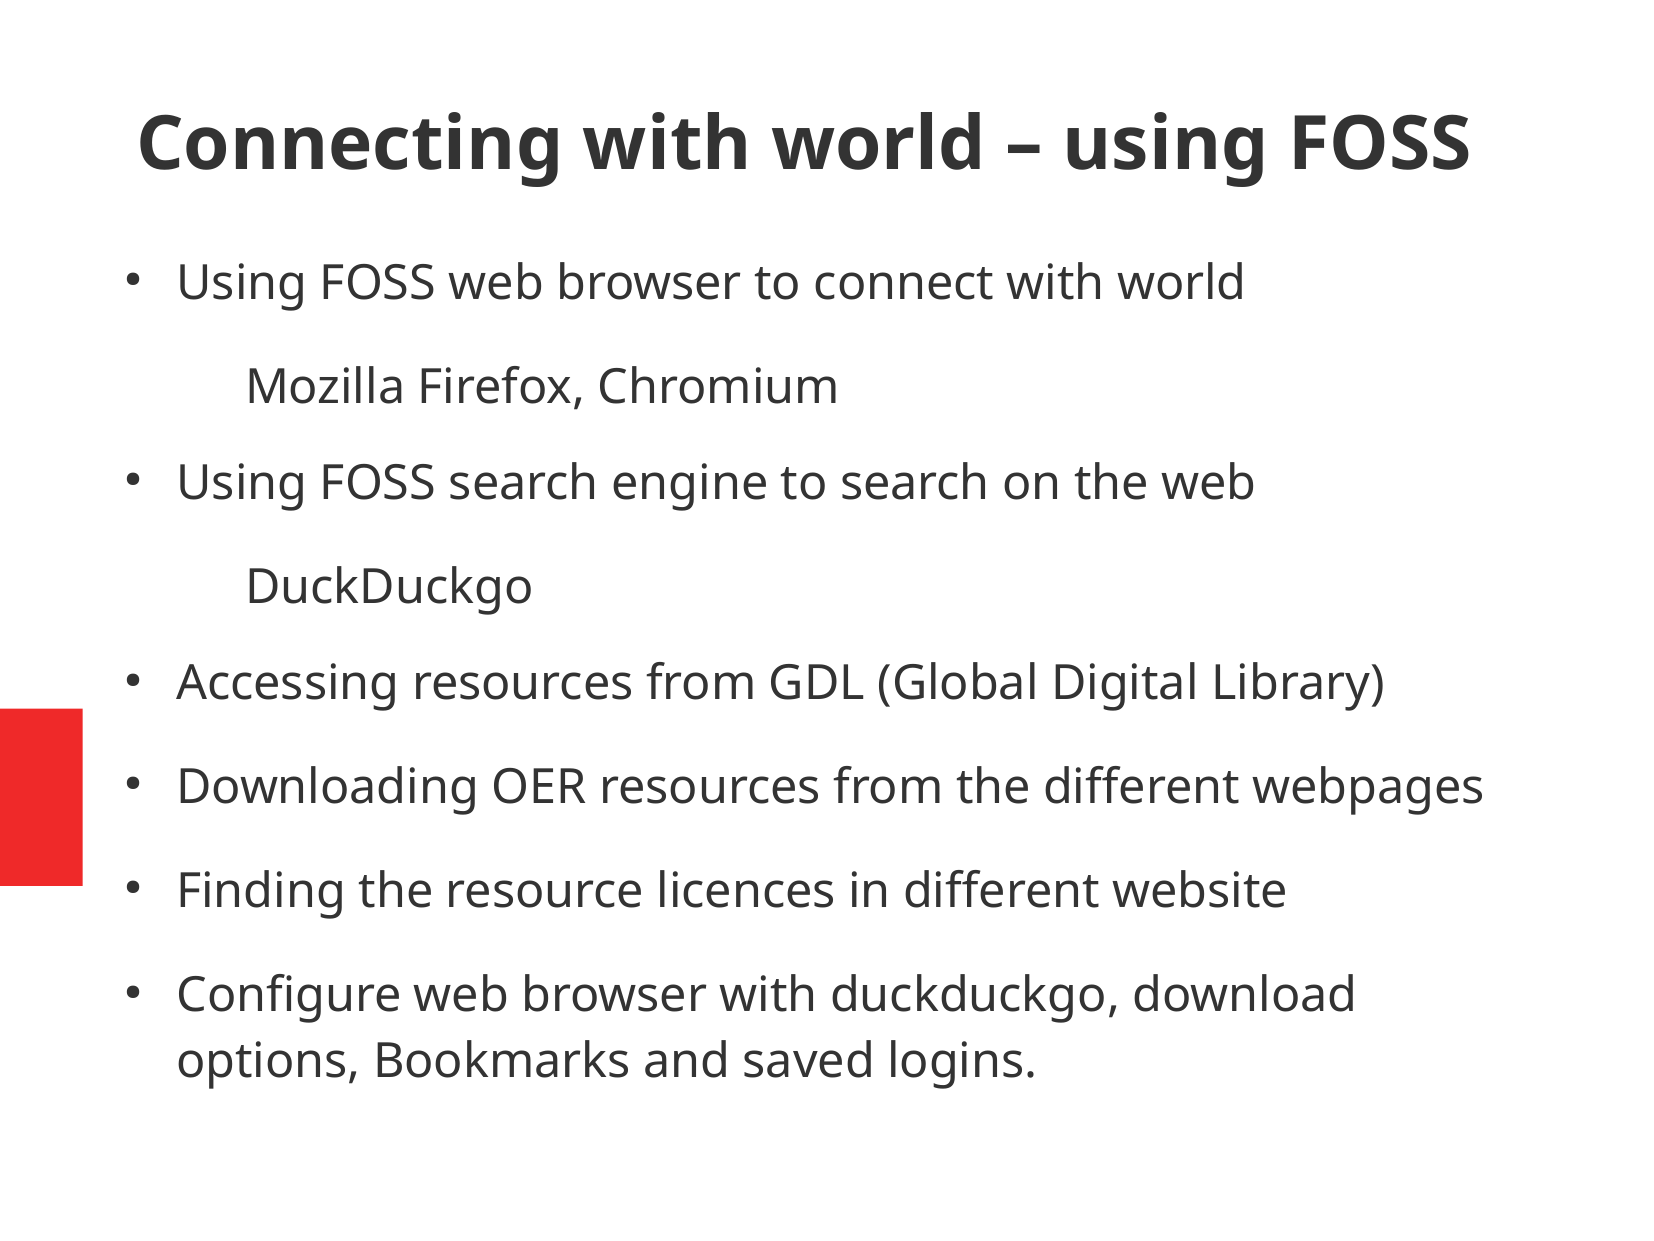

# Connecting with world – using FOSS
Using FOSS web browser to connect with world
Mozilla Firefox, Chromium
Using FOSS search engine to search on the web
DuckDuckgo
Accessing resources from GDL (Global Digital Library)
Downloading OER resources from the different webpages
Finding the resource licences in different website
Configure web browser with duckduckgo, download options, Bookmarks and saved logins.